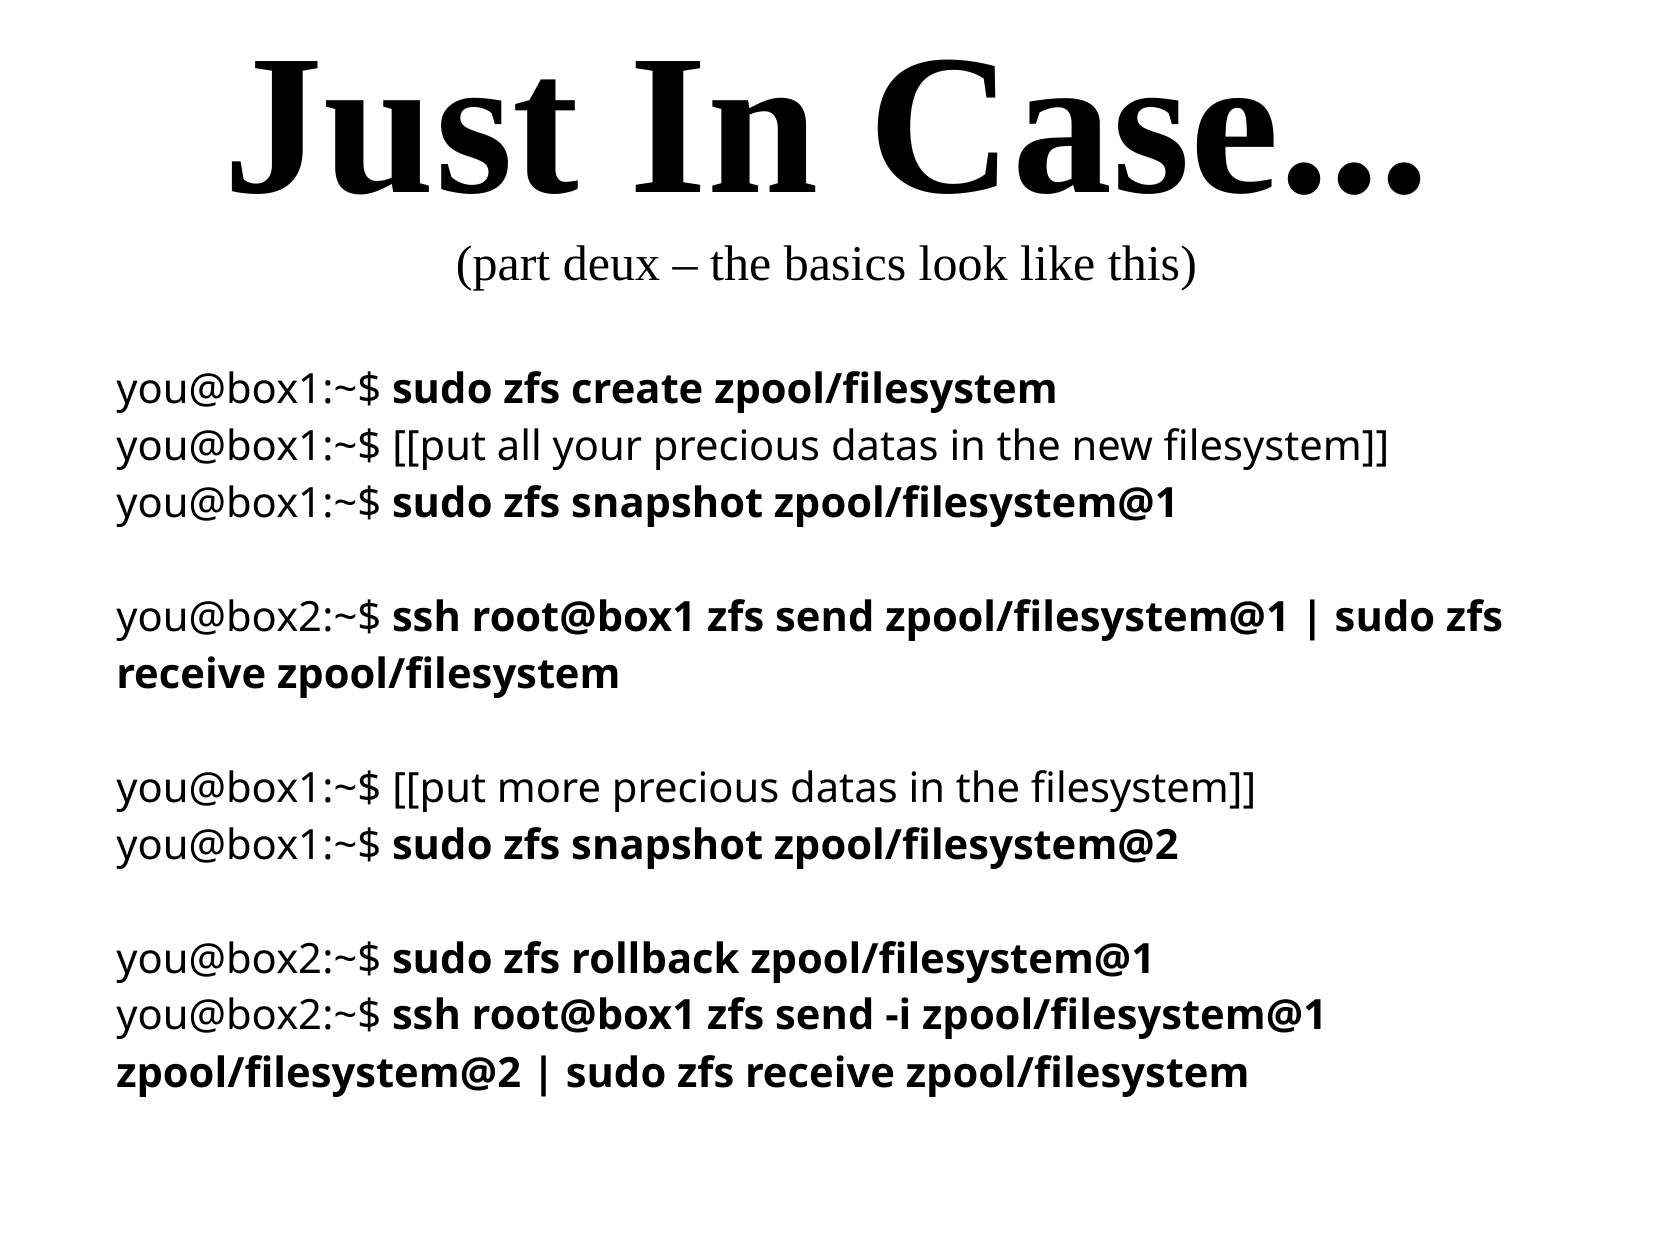

# Just In Case... (part deux – the basics look like this)
| you@box1:~$ sudo zfs create zpool/filesystem you@box1:~$ [[put all your precious datas in the new filesystem]] you@box1:~$ sudo zfs snapshot zpool/filesystem@1 you@box2:~$ ssh root@box1 zfs send zpool/filesystem@1 | sudo zfs receive zpool/filesystem you@box1:~$ [[put more precious datas in the filesystem]] you@box1:~$ sudo zfs snapshot zpool/filesystem@2 you@box2:~$ sudo zfs rollback zpool/filesystem@1 you@box2:~$ ssh root@box1 zfs send -i zpool/filesystem@1 zpool/filesystem@2 | sudo zfs receive zpool/filesystem |
| --- |